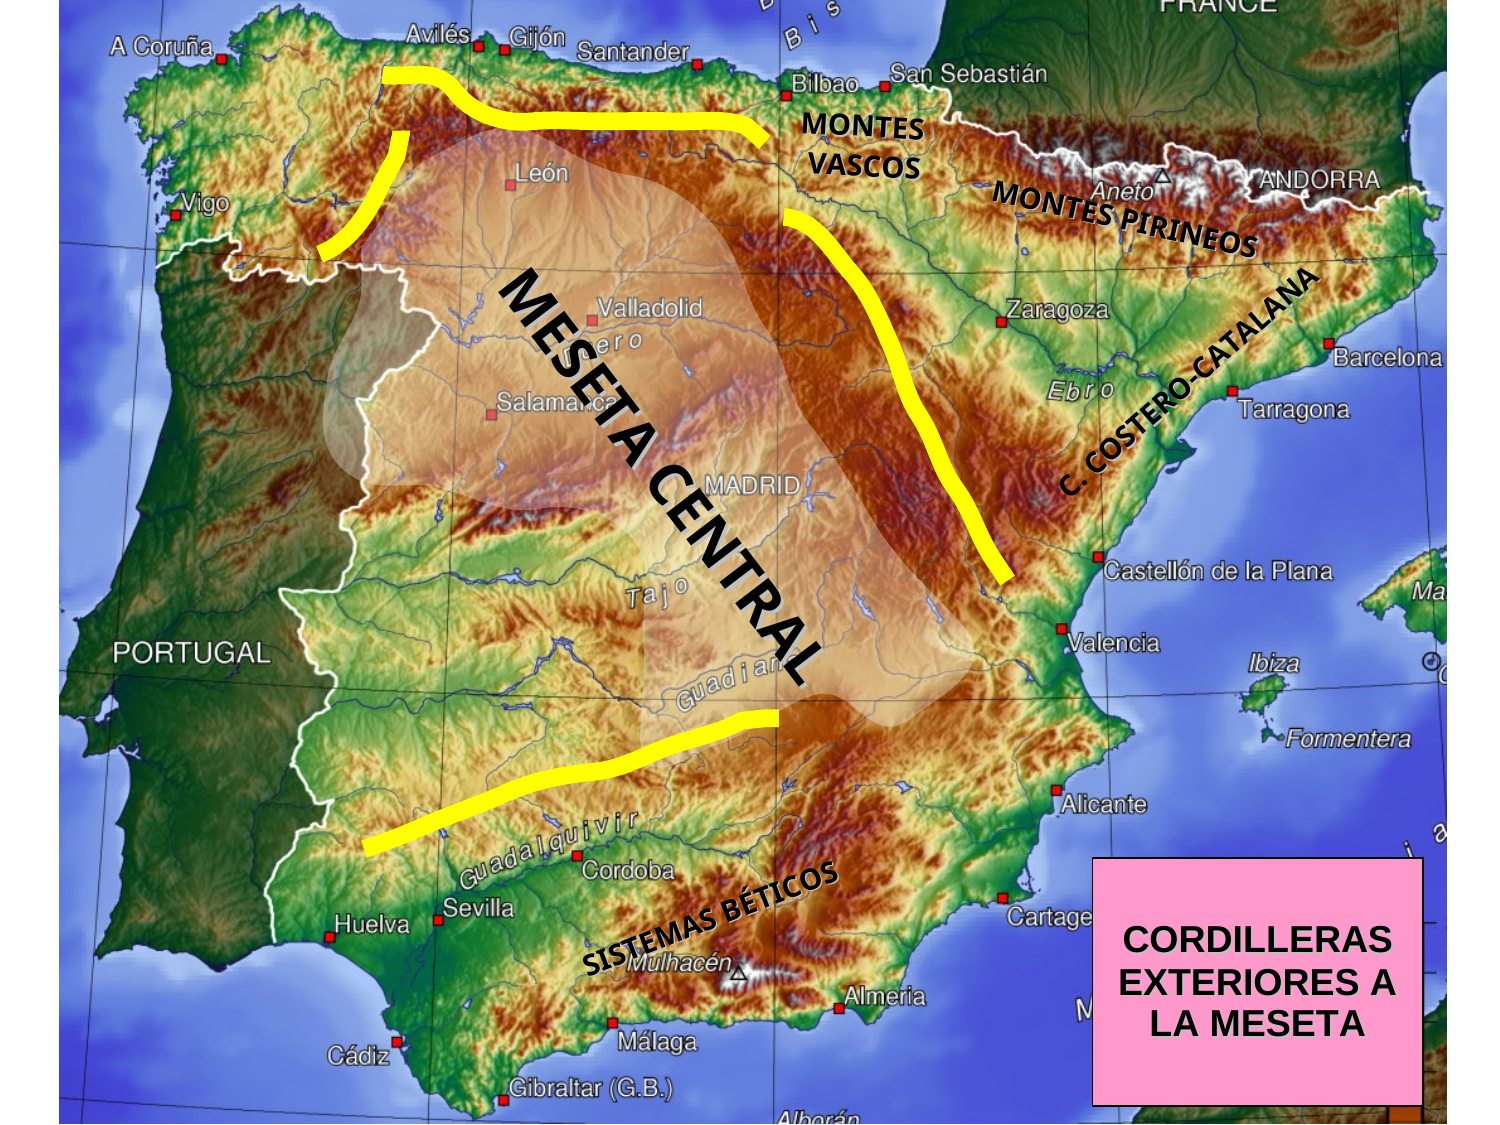

MONTES
VASCOS
MONTES PIRINEOS
C. COSTERO-CATALANA
MESETA CENTRAL
CORDILLERAS EXTERIORES A LA MESETA
SISTEMAS BÉTICOS